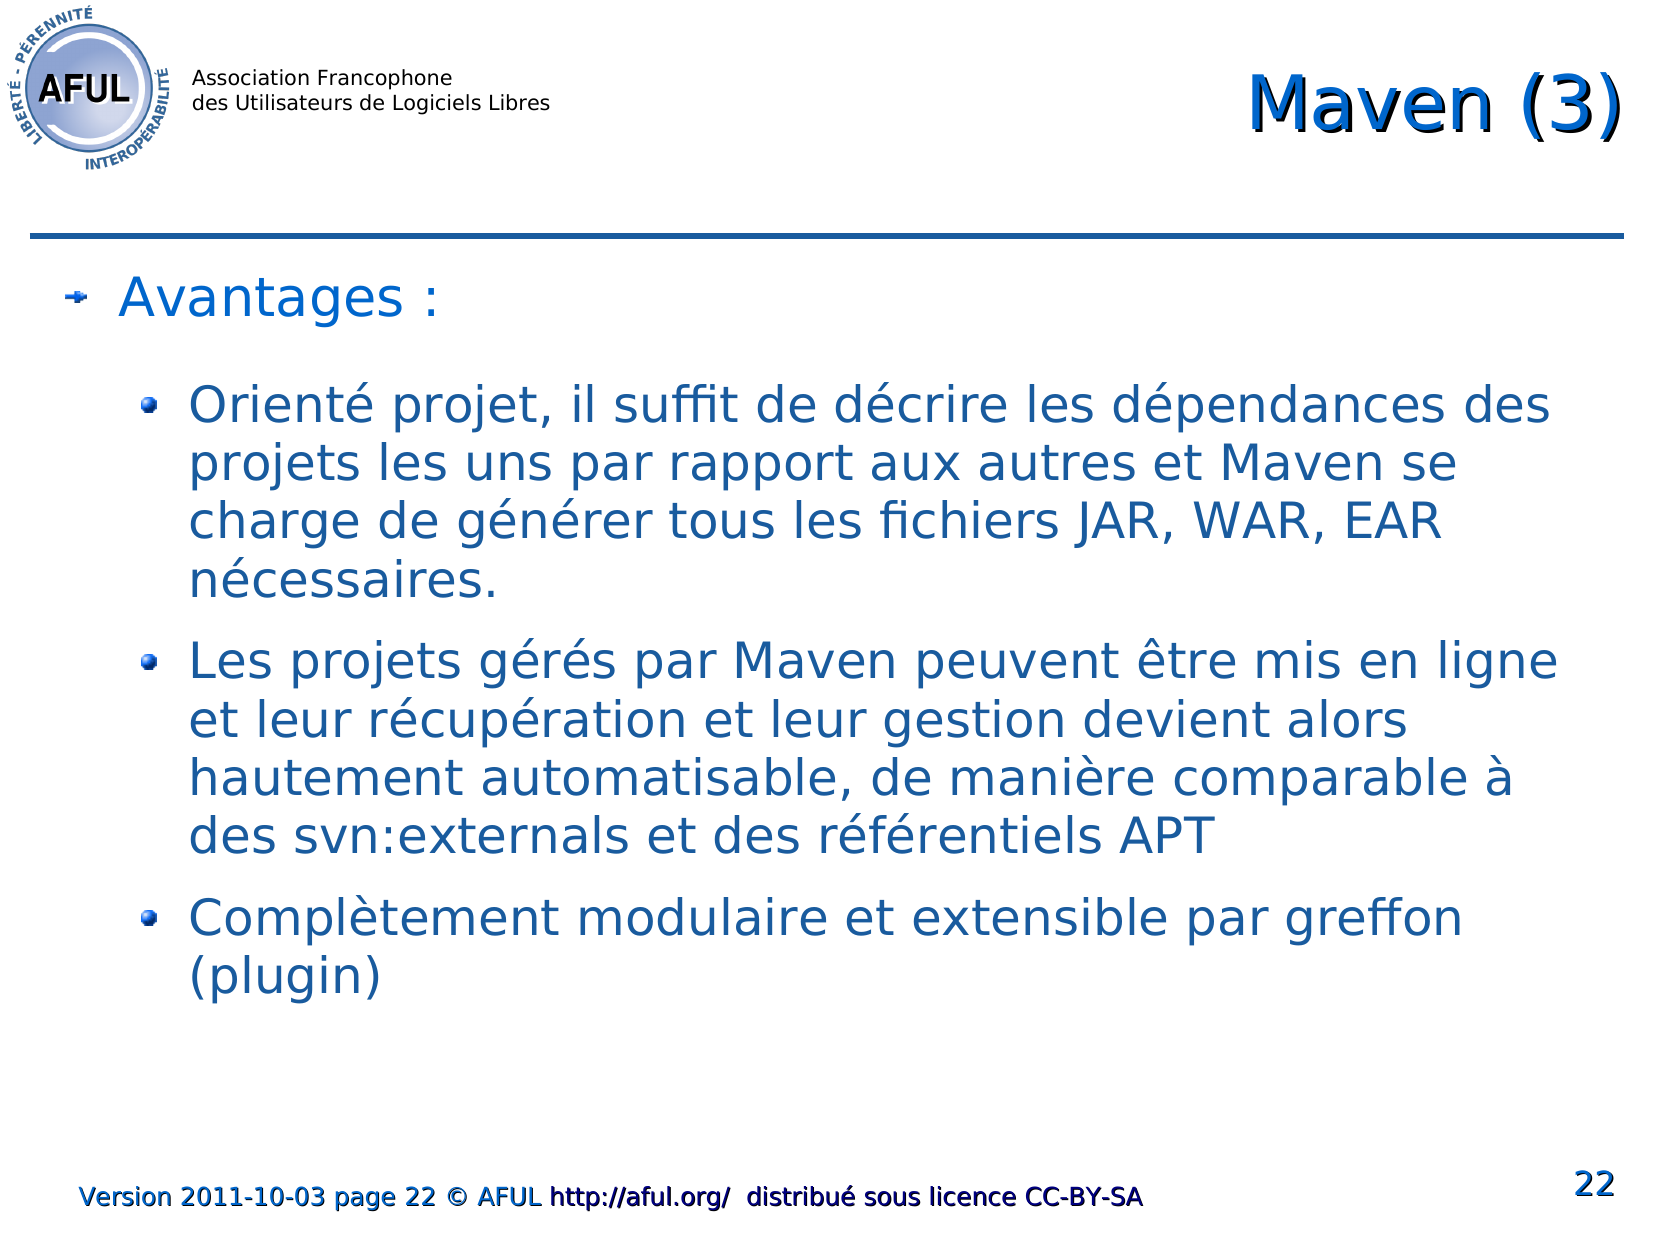

# Maven (3)
Avantages :
Orienté projet, il suffit de décrire les dépendances des projets les uns par rapport aux autres et Maven se charge de générer tous les fichiers JAR, WAR, EAR nécessaires.
Les projets gérés par Maven peuvent être mis en ligne et leur récupération et leur gestion devient alors hautement automatisable, de manière comparable à des svn:externals et des référentiels APT
Complètement modulaire et extensible par greffon (plugin)